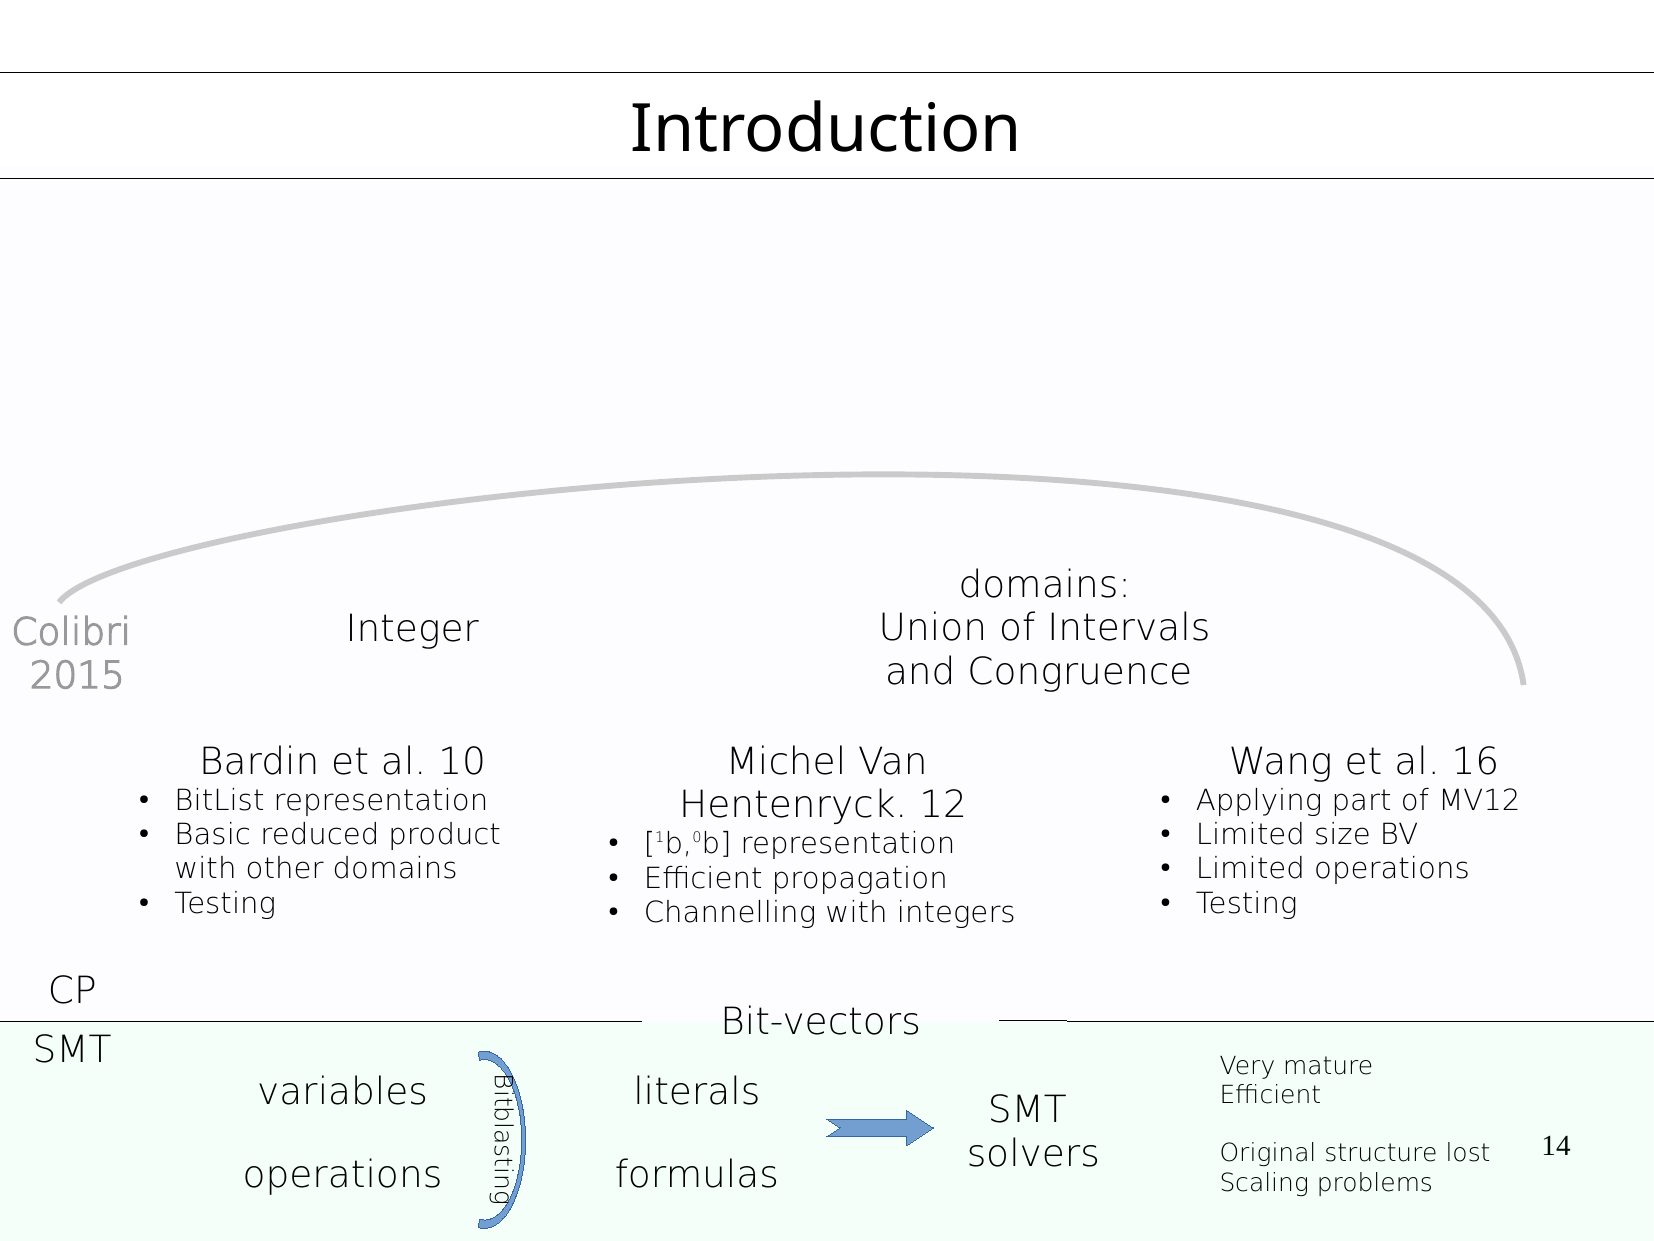

Introduction
What I'm going to present is work done on COLIBRI ,
So I'll say a few words about it
It's a constraint solving library that has been around for more than a decade. It represents Integer by different domains, I'm gonna talk about two of those later.
This paper was also implemented on top of colibri
domains:
Union of Intervals and Congruence
Integer
Colibri
2015
Bardin et al. 10
BitList representation
Basic reduced product with other domains
Testing
Michel Van Hentenryck. 12
[1b,0b] representation
Efficient propagation
Channelling with integers
Wang et al. 16
Applying part of MV12
Limited size BV
Limited operations
Testing
CP
Bit-vectors
SMT
Very mature
Efficient
Original structure lost
Scaling problems
variables
literals
SMT
solvers
Bitblasting
14
operations
formulas